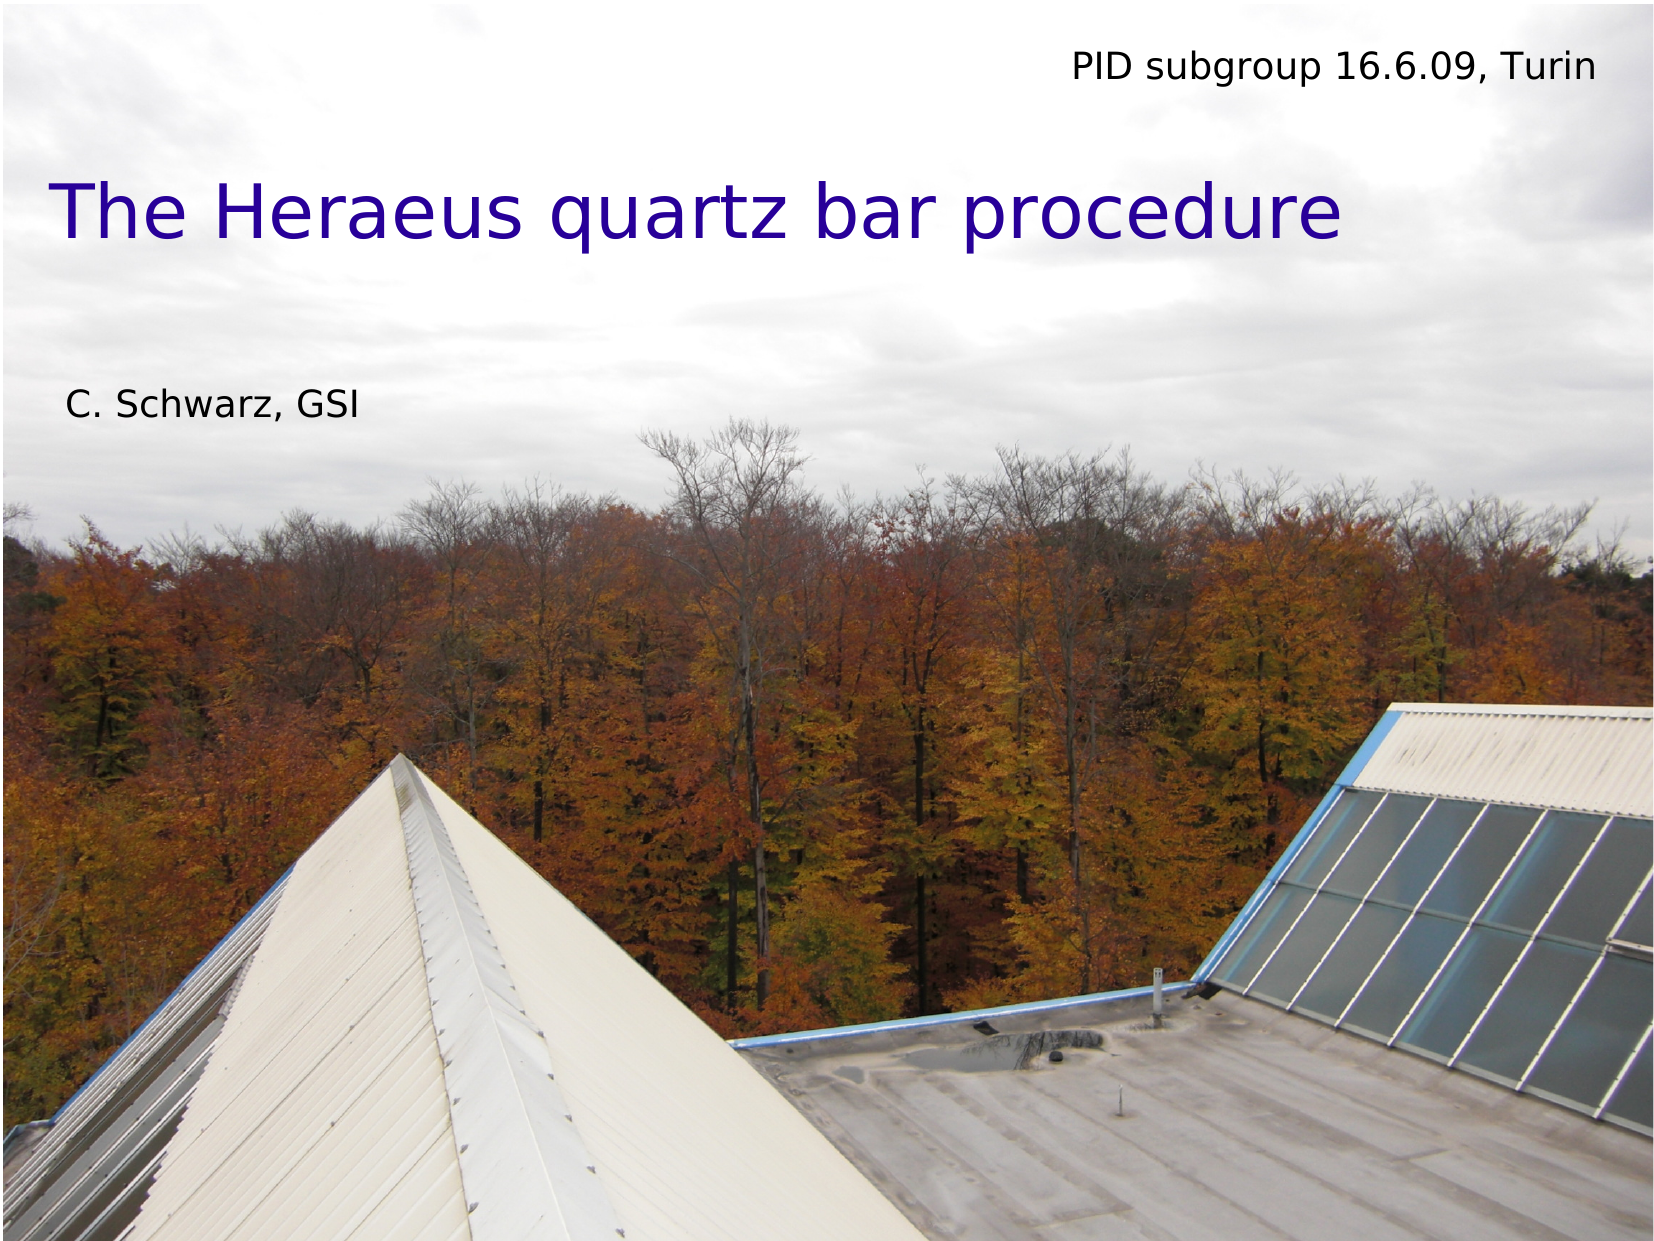

PID subgroup 16.6.09, Turin
# The Heraeus quartz bar procedure
C. Schwarz, GSI